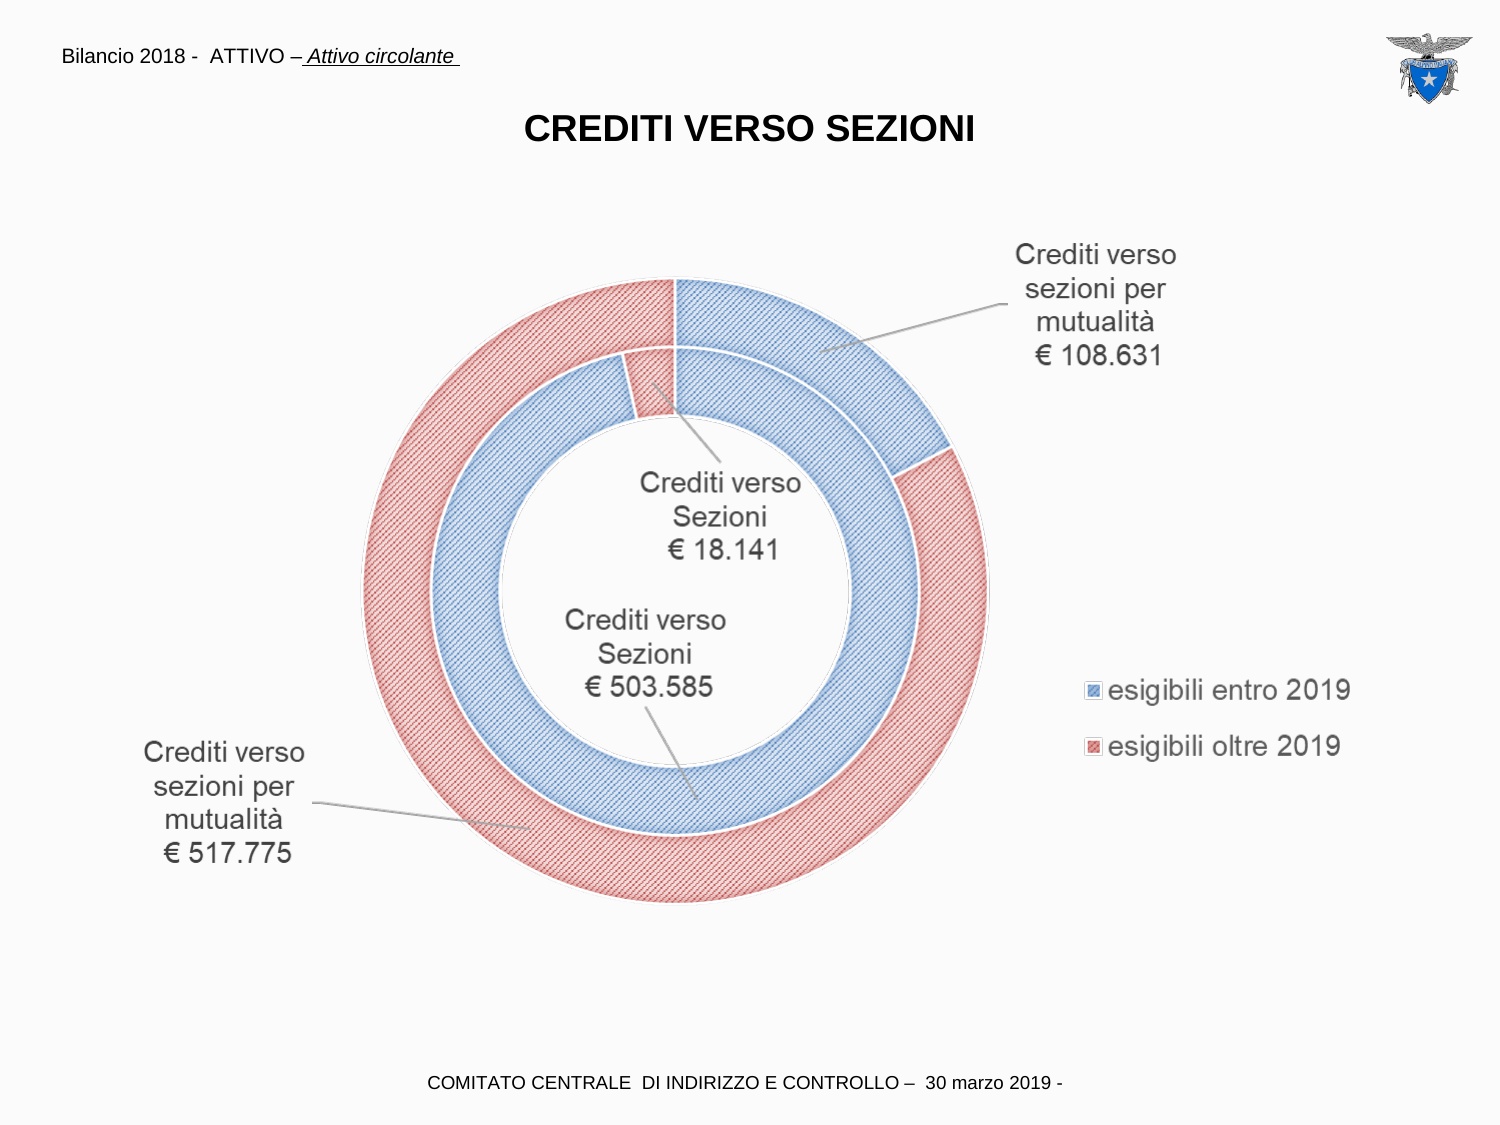

Bilancio 2018 - ATTIVO – Attivo circolante
CREDITI VERSO SEZIONI
COMITATO CENTRALE DI INDIRIZZO E CONTROLLO – 30 marzo 2019 -